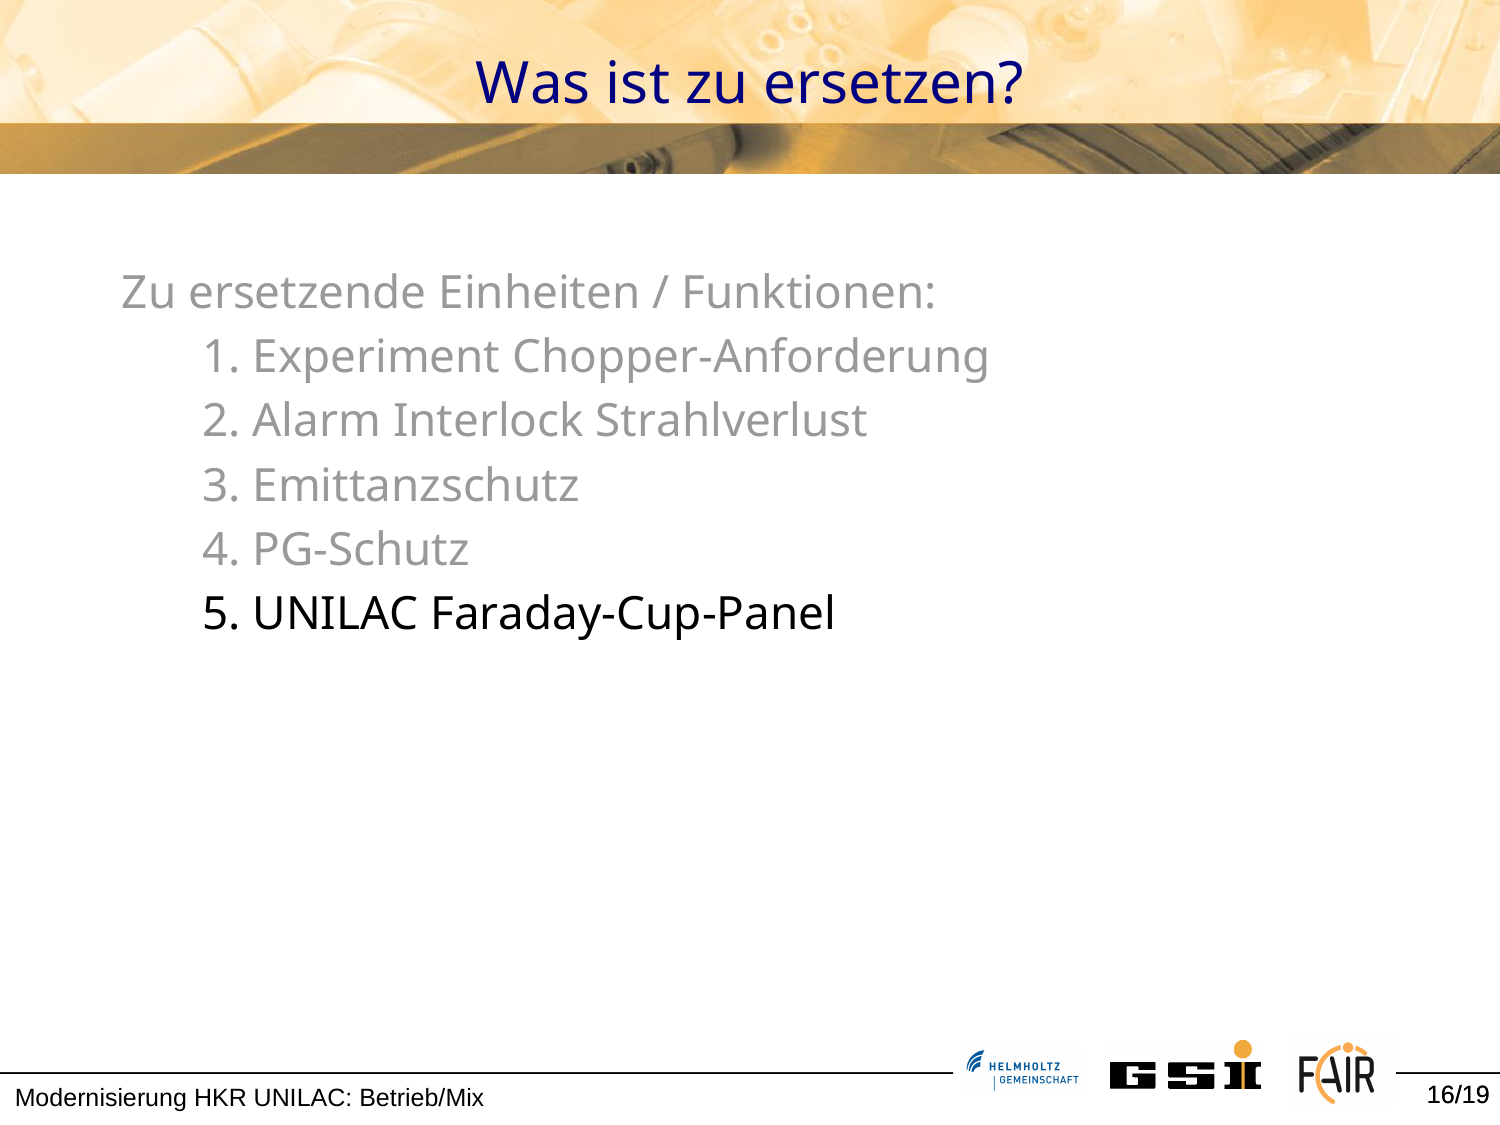

# Was ist zu ersetzen?
Zu ersetzende Einheiten / Funktionen:
1. Experiment Chopper-Anforderung
2. Alarm Interlock Strahlverlust
3. Emittanzschutz
4. PG-Schutz
5. UNILAC Faraday-Cup-Panel
16